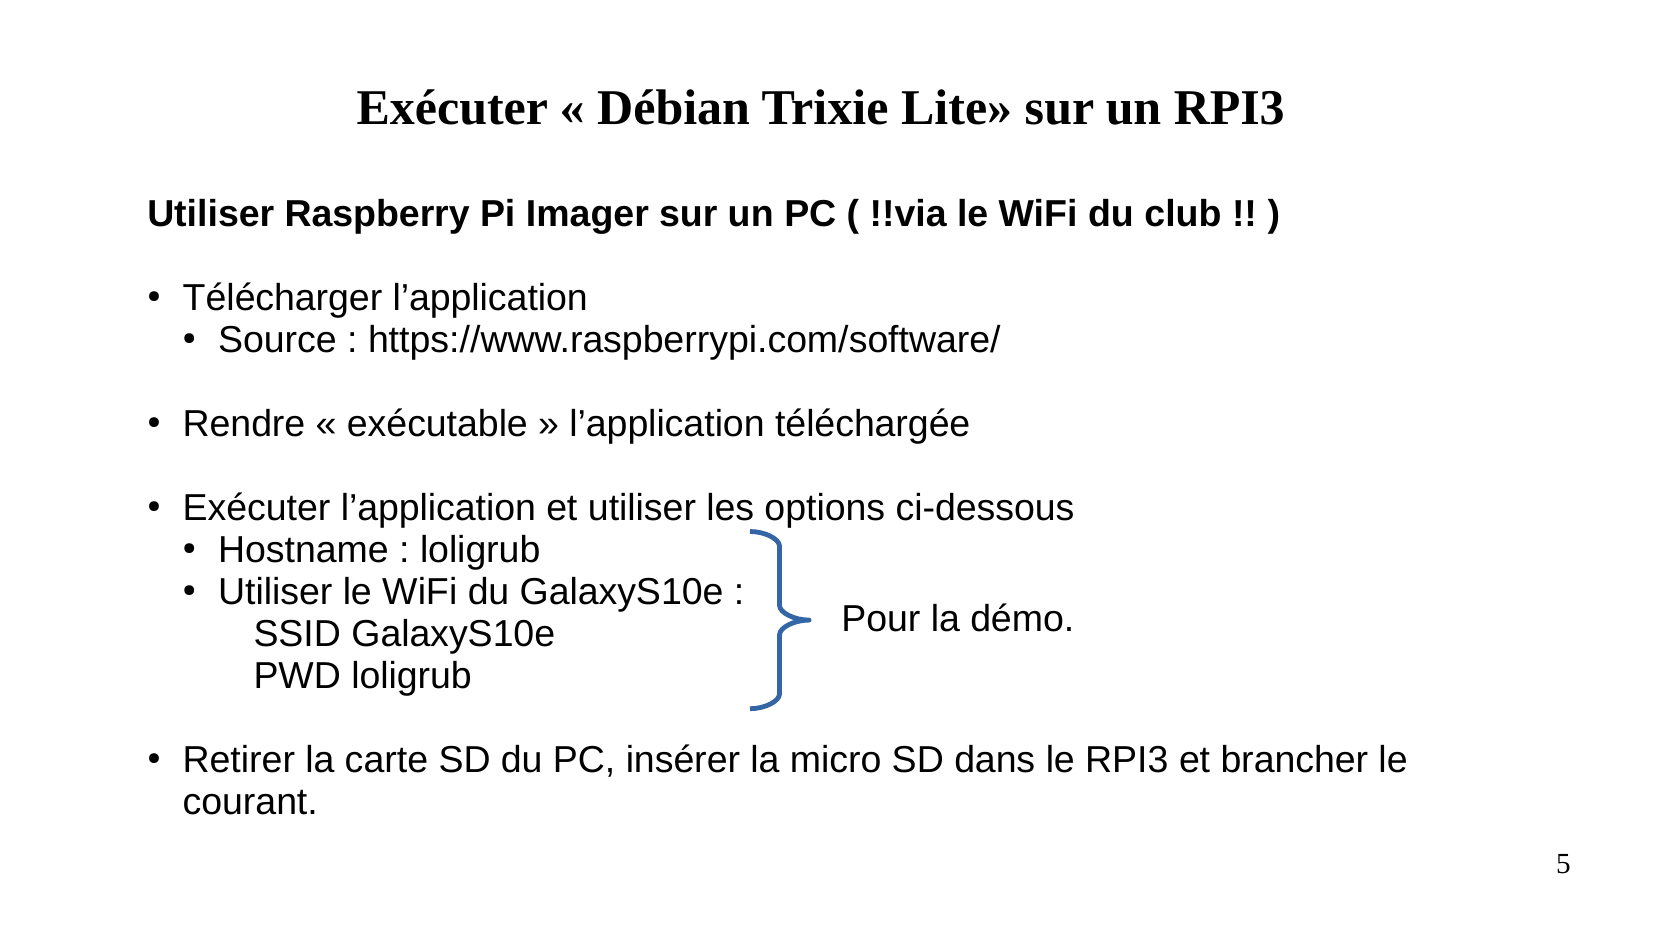

# Exécuter « Débian Trixie Lite» sur un RPI3
Utiliser Raspberry Pi Imager sur un PC ( !!via le WiFi du club !! )
Télécharger l’application
Source : https://www.raspberrypi.com/software/
Rendre « exécutable » l’application téléchargée
Exécuter l’application et utiliser les options ci-dessous
Hostname : loligrub
Utiliser le WiFi du GalaxyS10e :
SSID GalaxyS10e
PWD loligrub
Retirer la carte SD du PC, insérer la micro SD dans le RPI3 et brancher le courant.
Pour la démo.
5